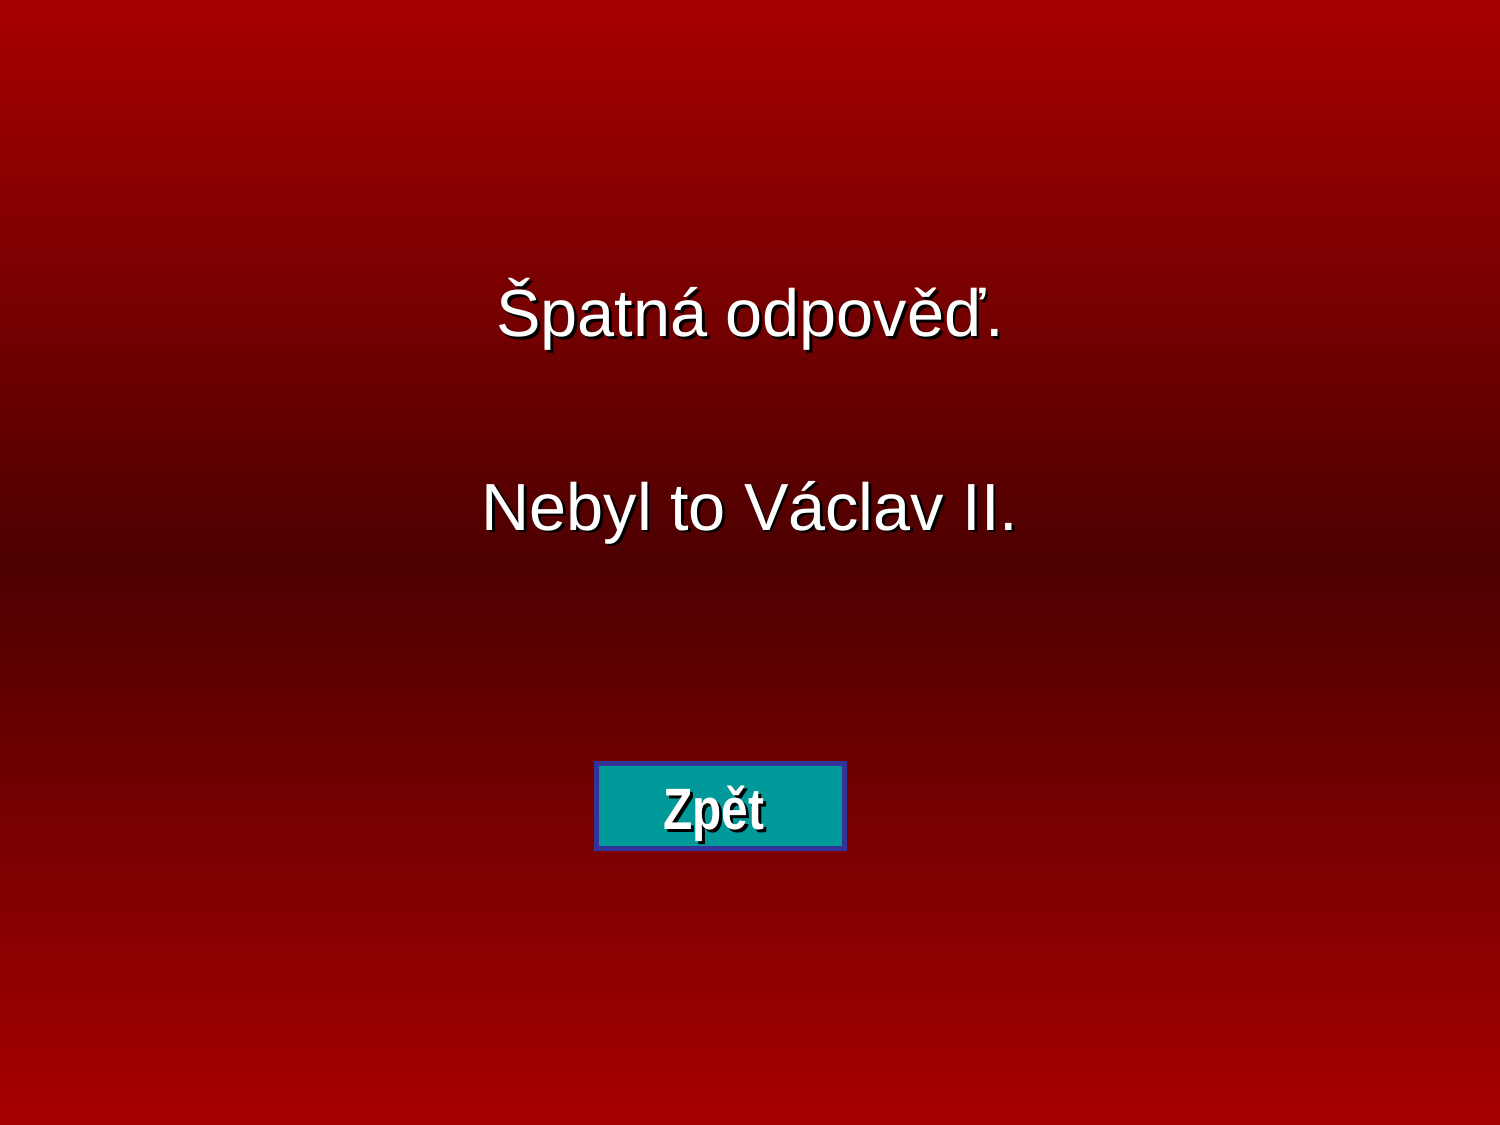

#
Špatná odpověď.
Nebyl to Václav II.
Zpět